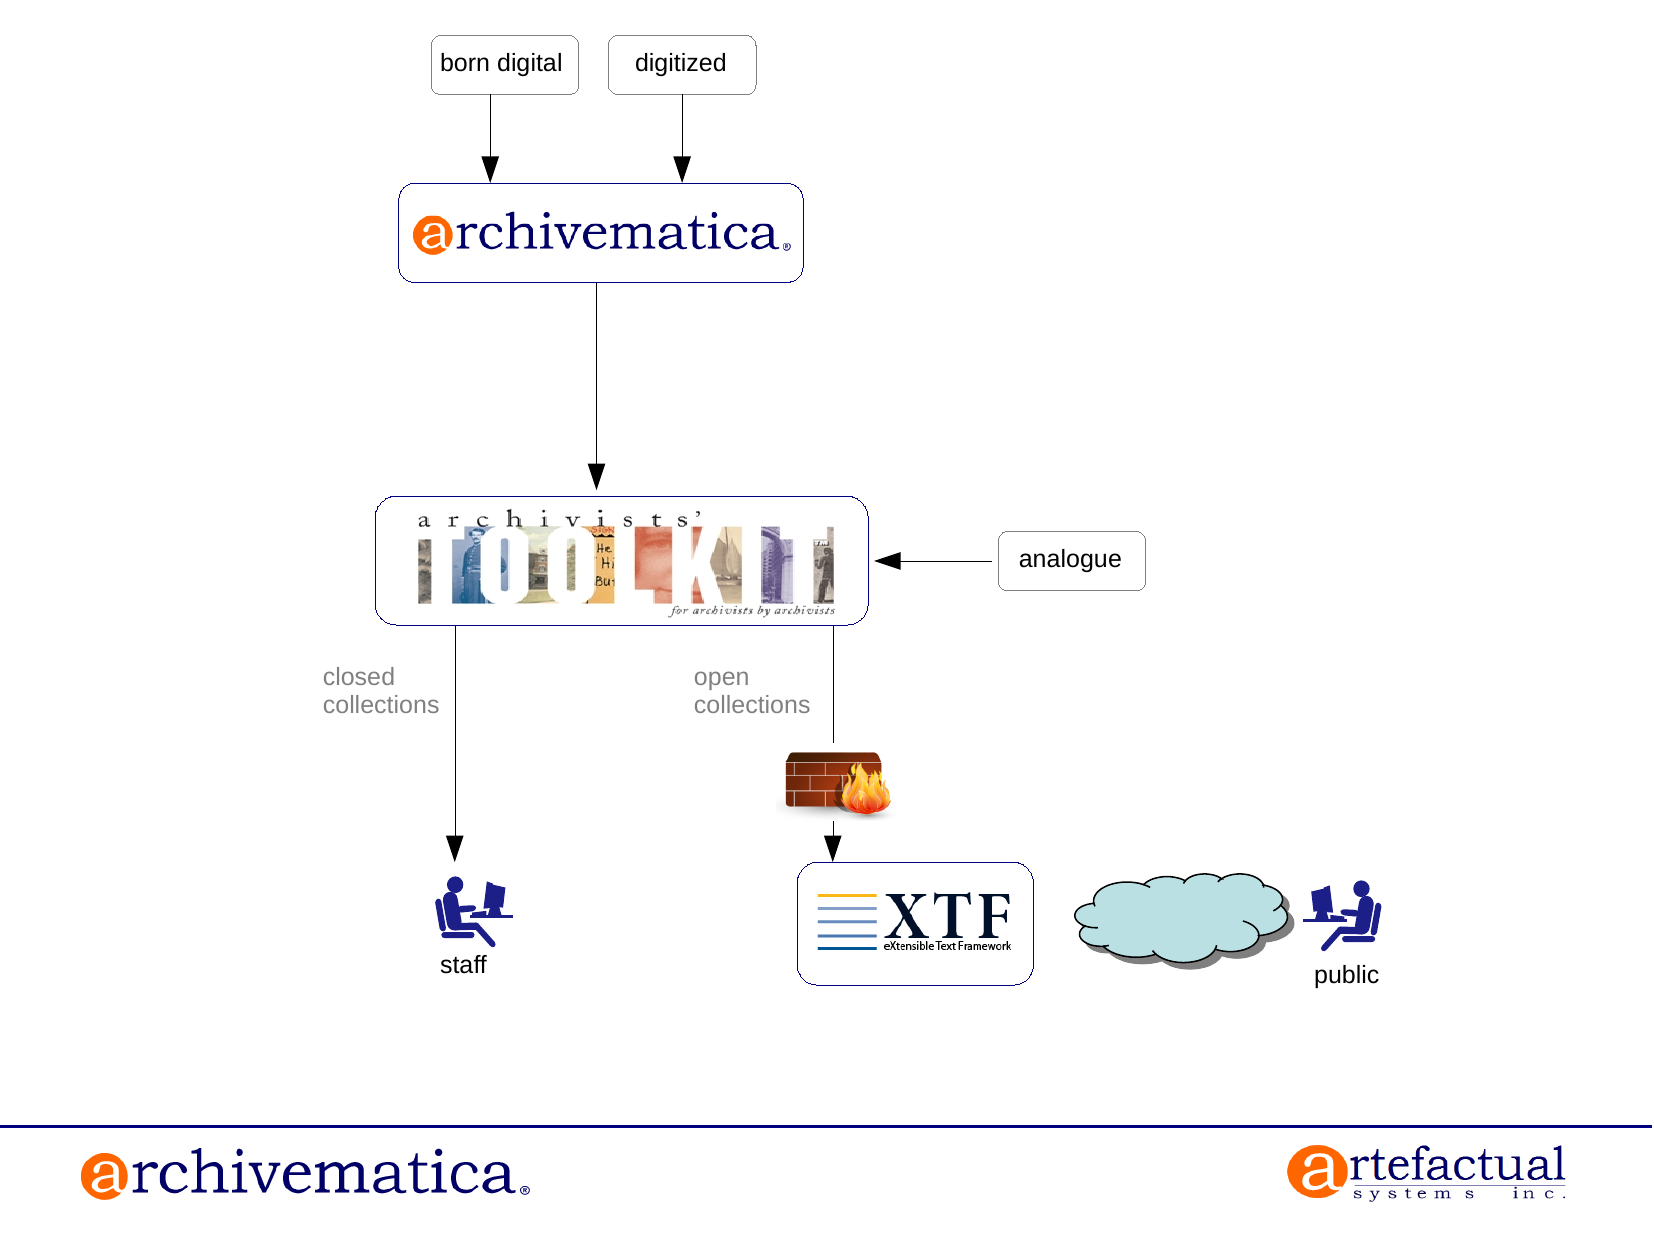

born digital
digitized
#
analogue
closed
collections
open
collections
staff
public